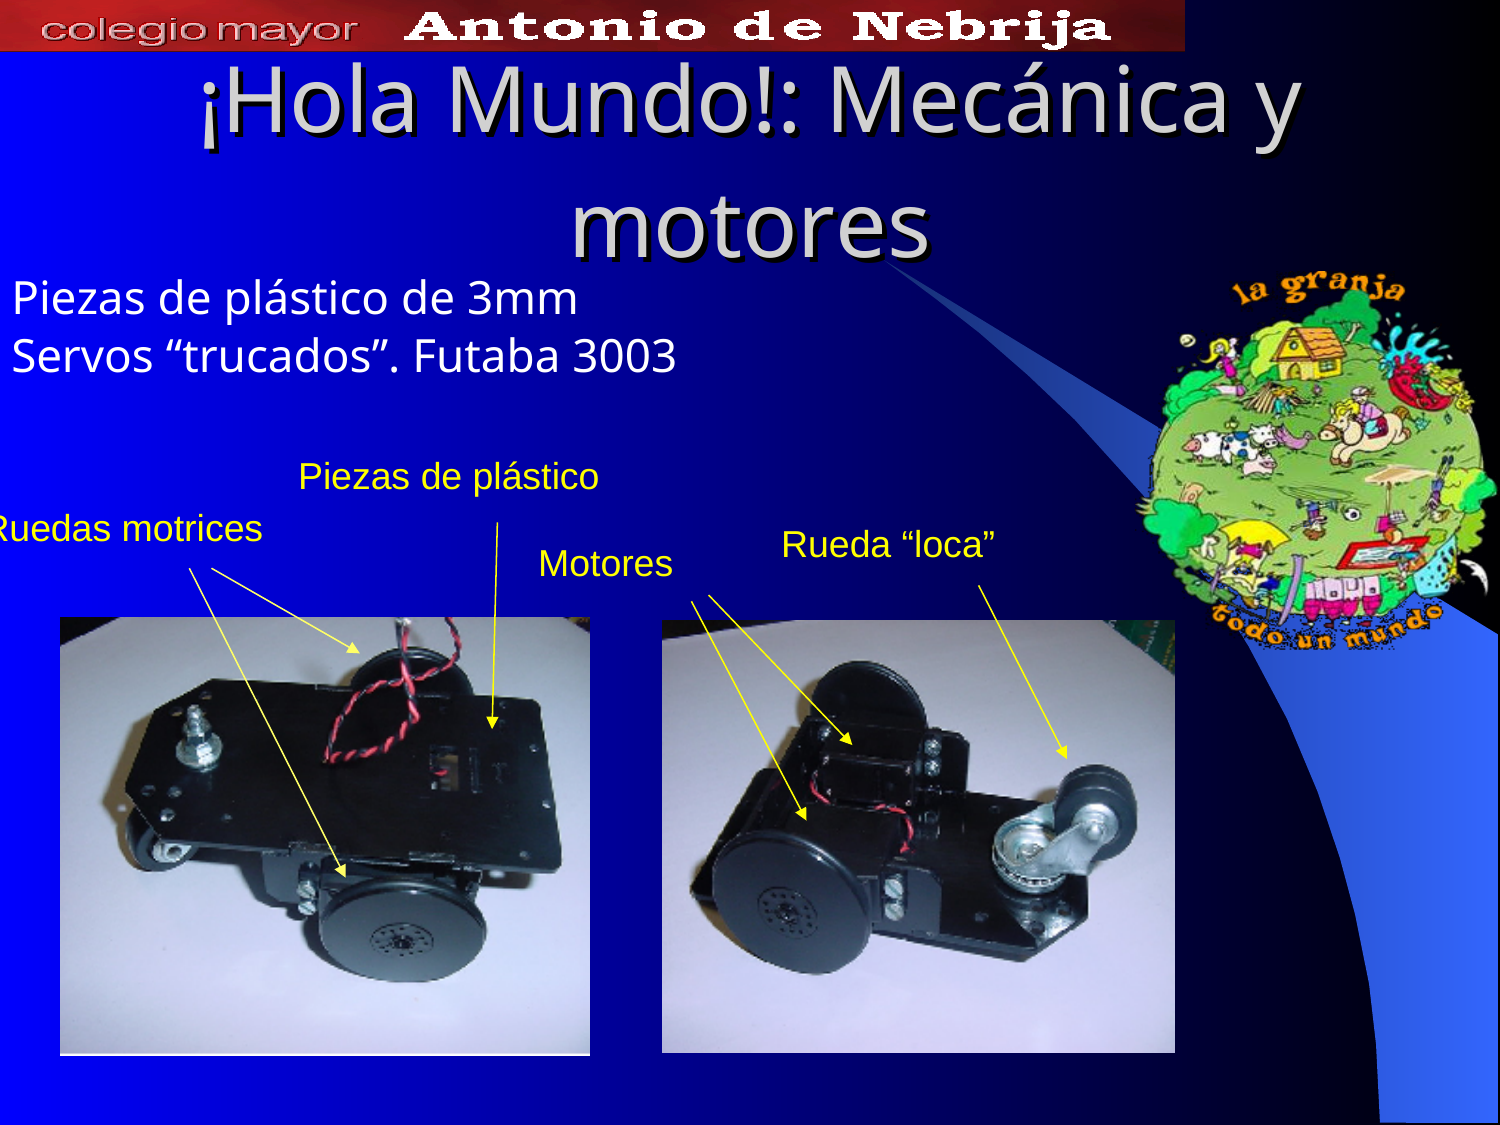

# ¡Hola Mundo!: Mecánica y motores
Piezas de plástico de 3mm
Servos “trucados”. Futaba 3003
Piezas de plástico
Ruedas motrices
Rueda “loca”
Motores